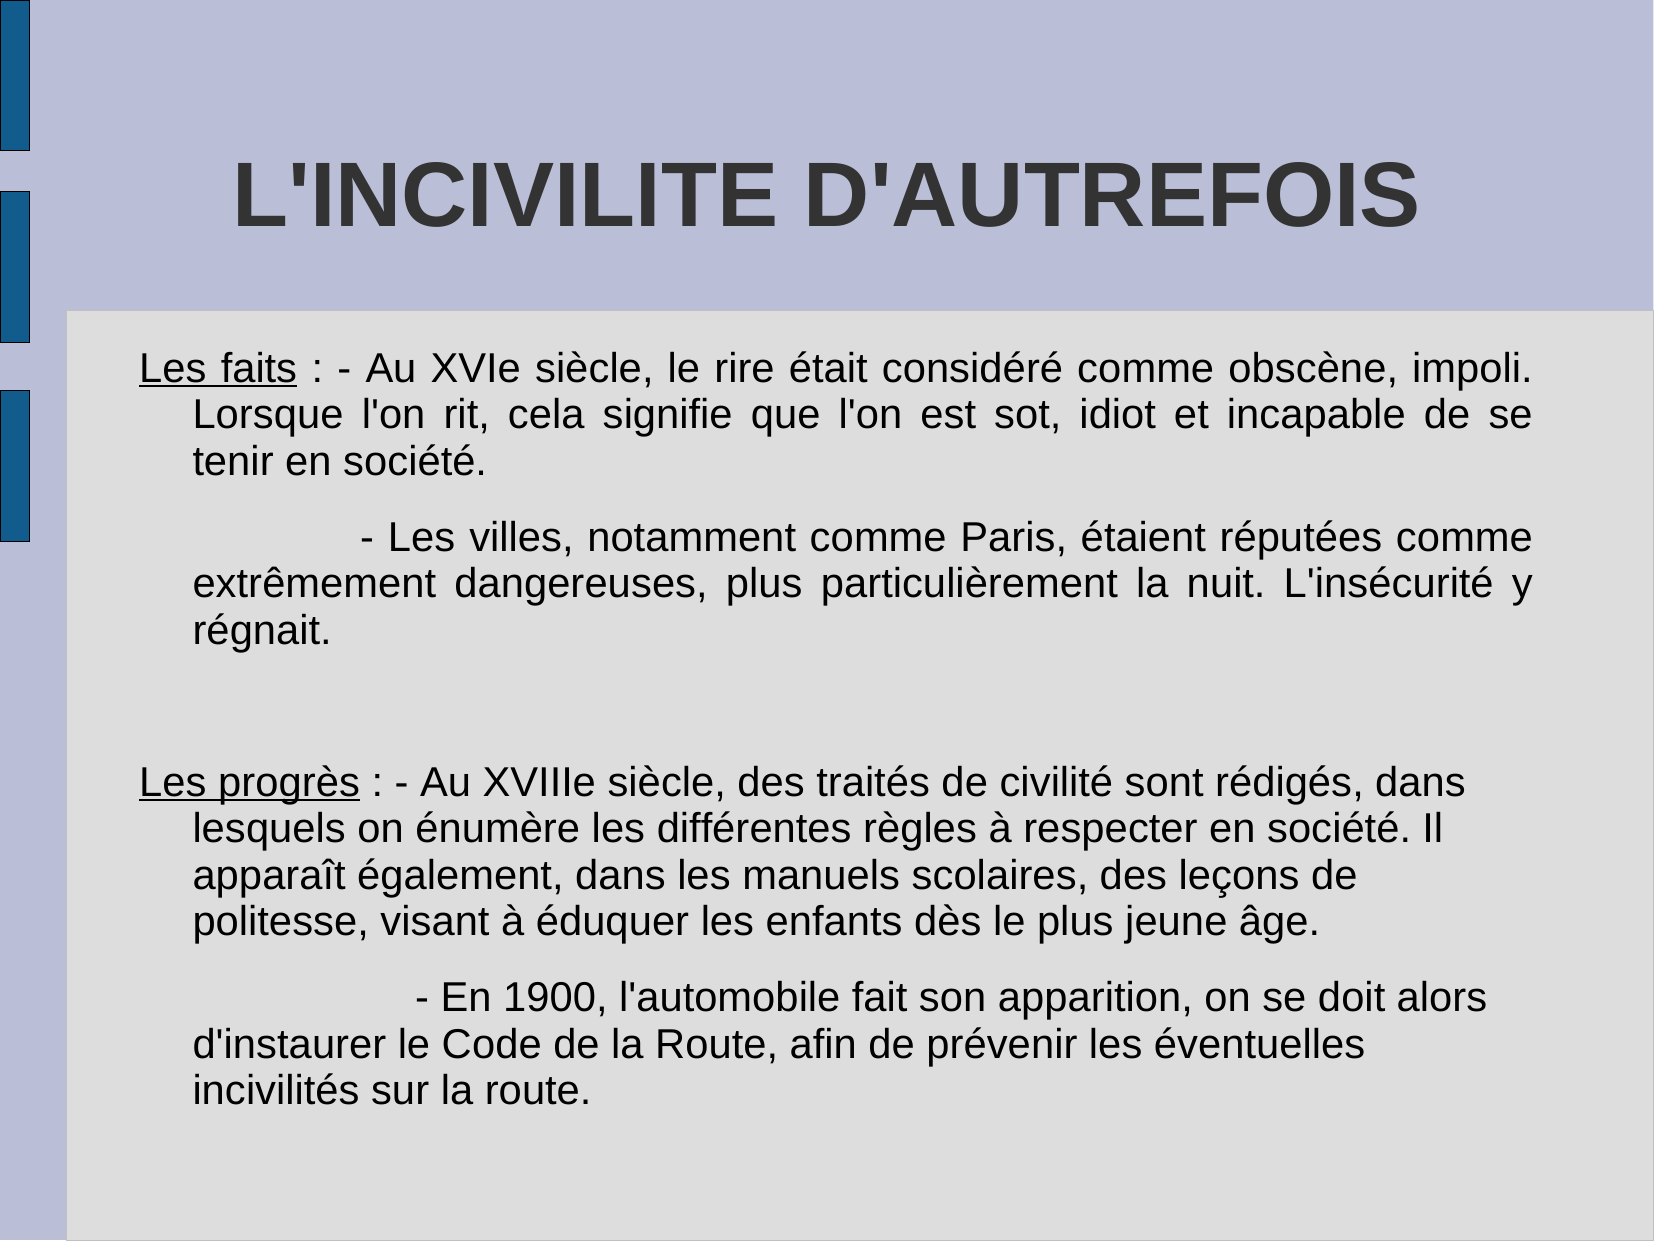

# L'INCIVILITE D'AUTREFOIS
Les faits : - Au XVIe siècle, le rire était considéré comme obscène, impoli. Lorsque l'on rit, cela signifie que l'on est sot, idiot et incapable de se tenir en société.
 - Les villes, notamment comme Paris, étaient réputées comme extrêmement dangereuses, plus particulièrement la nuit. L'insécurité y régnait.
Les progrès : - Au XVIIIe siècle, des traités de civilité sont rédigés, dans lesquels on énumère les différentes règles à respecter en société. Il apparaît également, dans les manuels scolaires, des leçons de politesse, visant à éduquer les enfants dès le plus jeune âge.
 - En 1900, l'automobile fait son apparition, on se doit alors d'instaurer le Code de la Route, afin de prévenir les éventuelles incivilités sur la route.